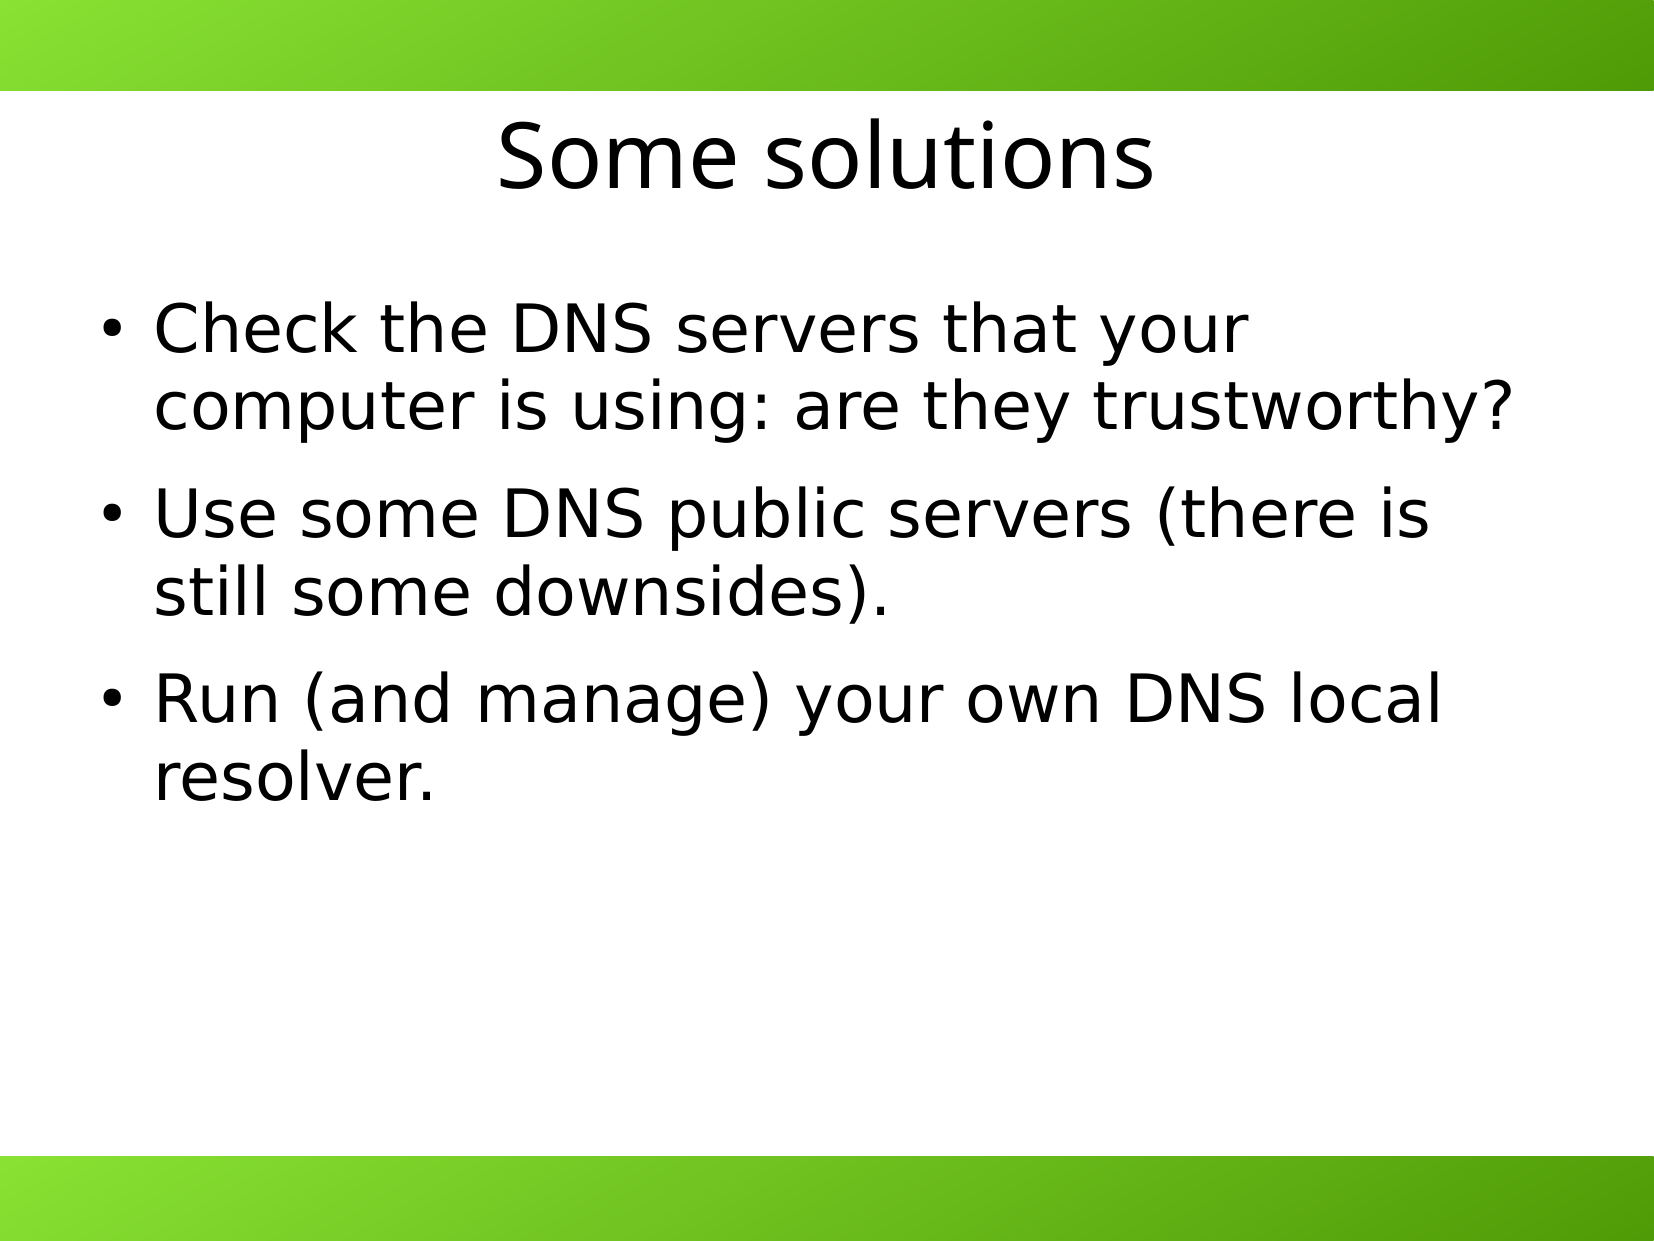

# Some solutions
Check the DNS servers that your computer is using: are they trustworthy?
Use some DNS public servers (there is
still some downsides).
Run (and manage) your own DNS local resolver.